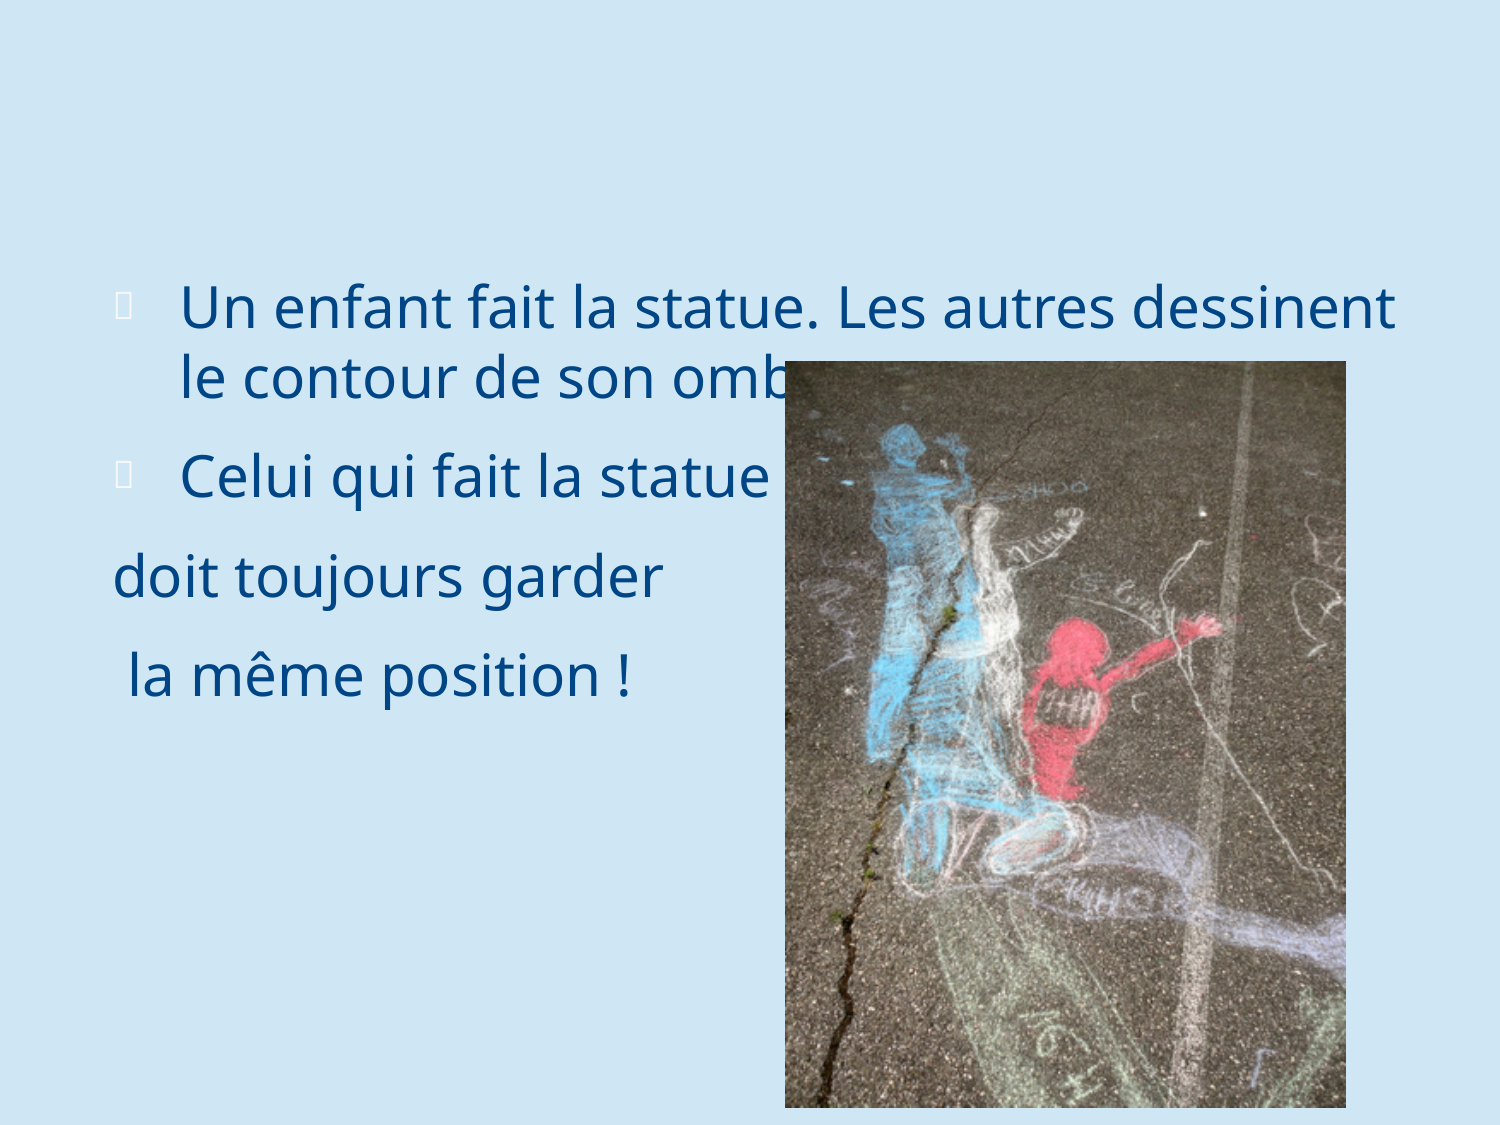

#
Un enfant fait la statue. Les autres dessinent le contour de son ombre.
Celui qui fait la statue
doit toujours garder
 la même position !